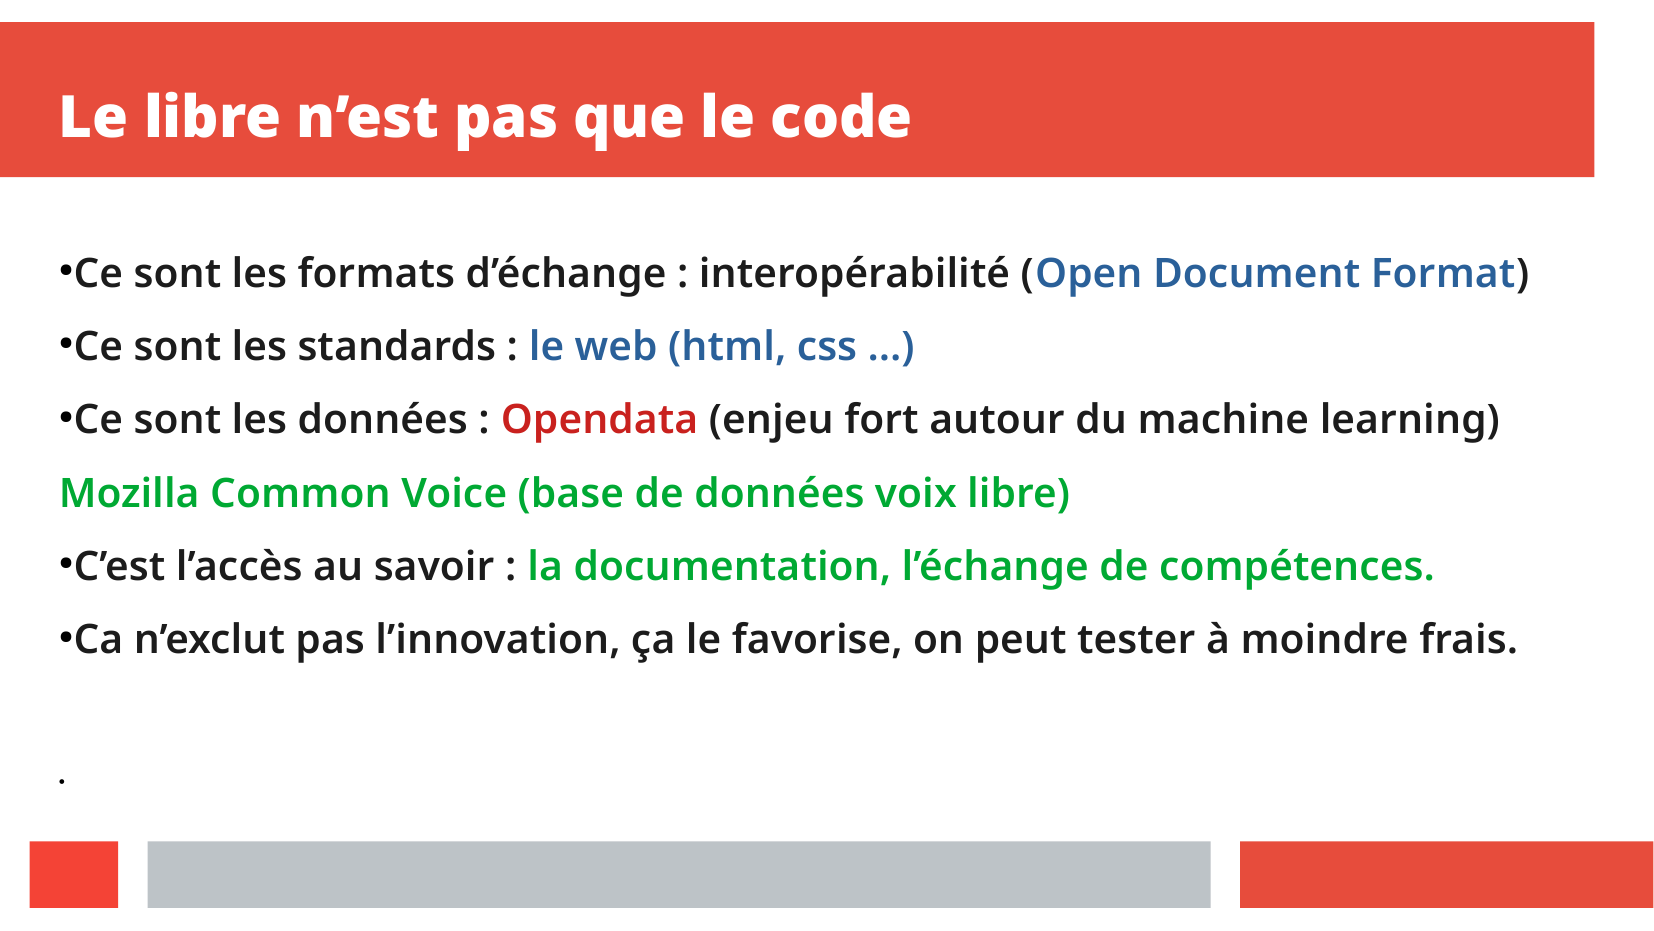

# Le libre n’est pas que le code
Ce sont les formats d’échange : interopérabilité (Open Document Format)
Ce sont les standards : le web (html, css ...)
Ce sont les données : Opendata (enjeu fort autour du machine learning)
Mozilla Common Voice (base de données voix libre)
C’est l’accès au savoir : la documentation, l’échange de compétences.
Ca n’exclut pas l’innovation, ça le favorise, on peut tester à moindre frais.